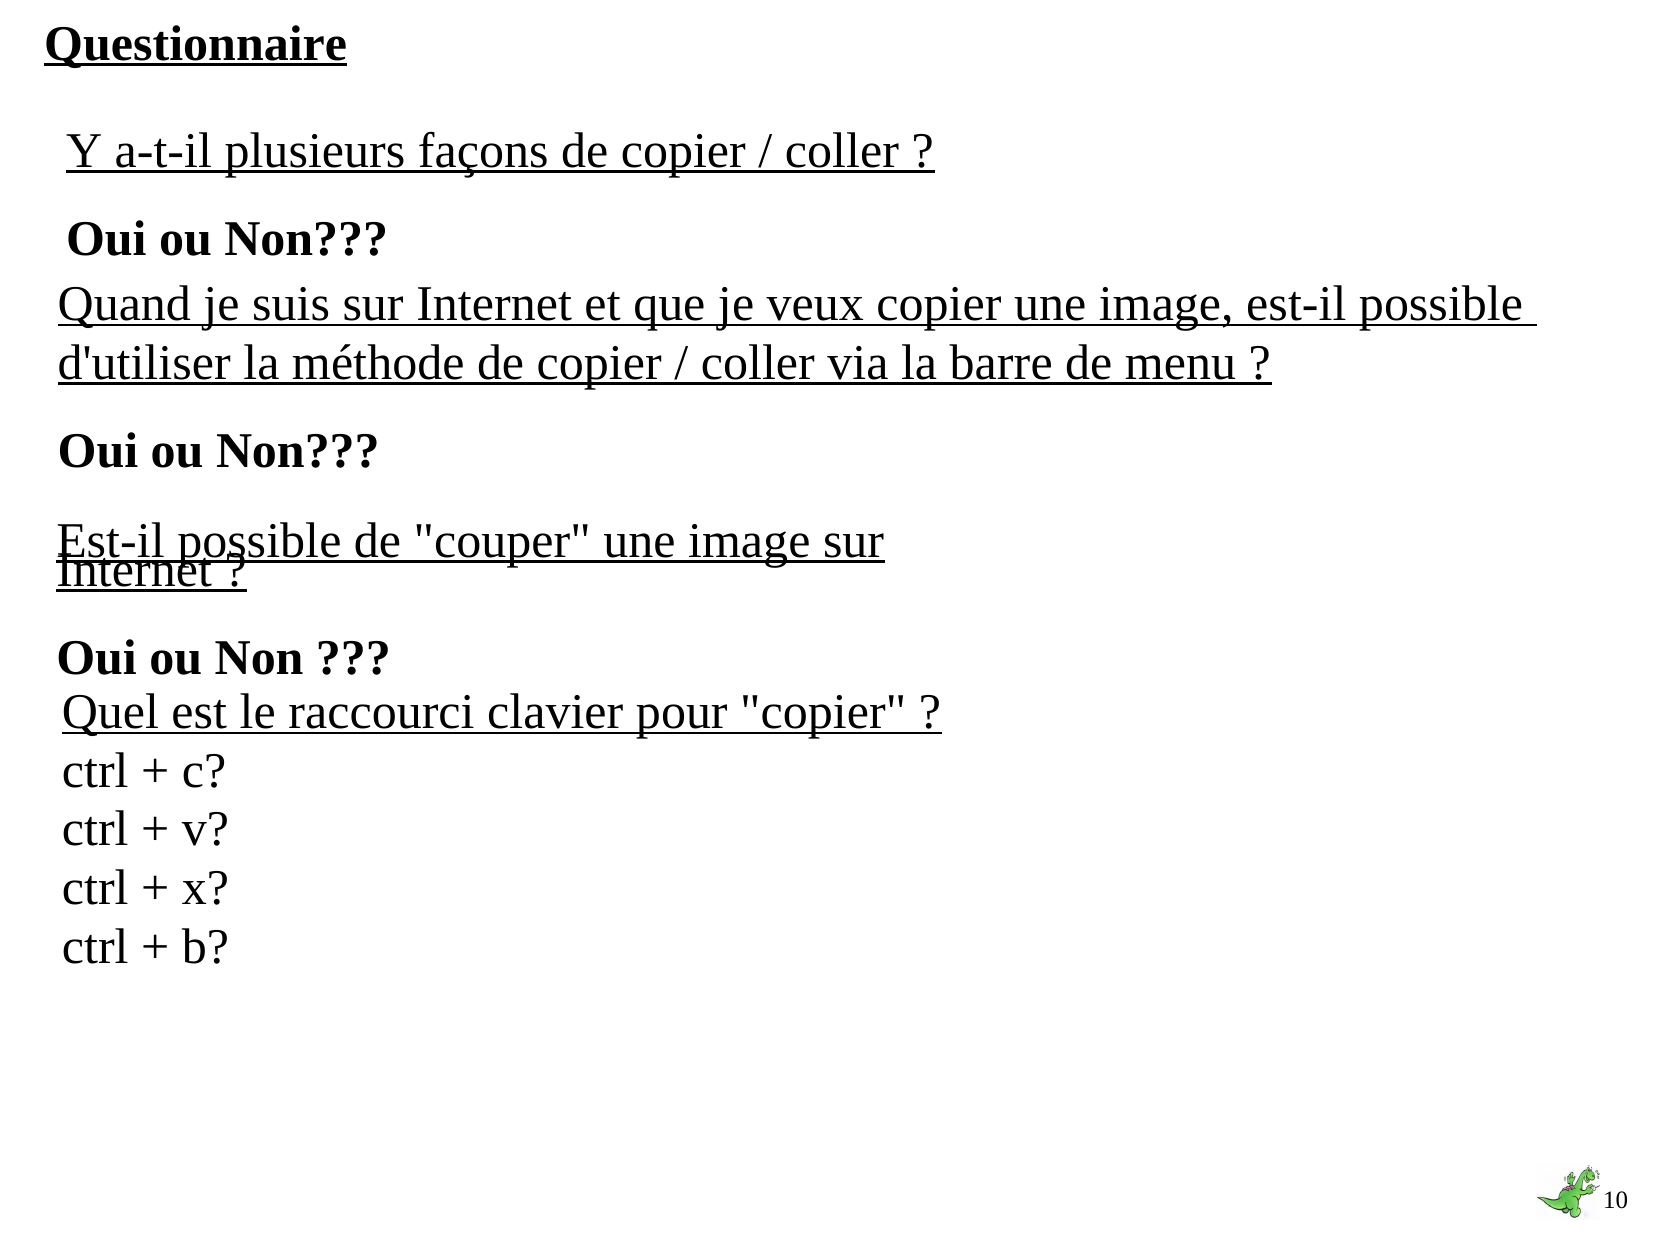

Questionnaire
Y a-t-il plusieurs façons de copier / coller ?
Oui ou Non???
Quand je suis sur Internet et que je veux copier une image, est-il possible
d'utiliser la méthode de copier / coller via la barre de menu ?
Oui ou Non???
Est-il possible de "couper" une image sur Internet ?
Oui ou Non ???
Quel est le raccourci clavier pour "copier" ?
ctrl + c?
ctrl + v?
ctrl + x?
ctrl + b?
10